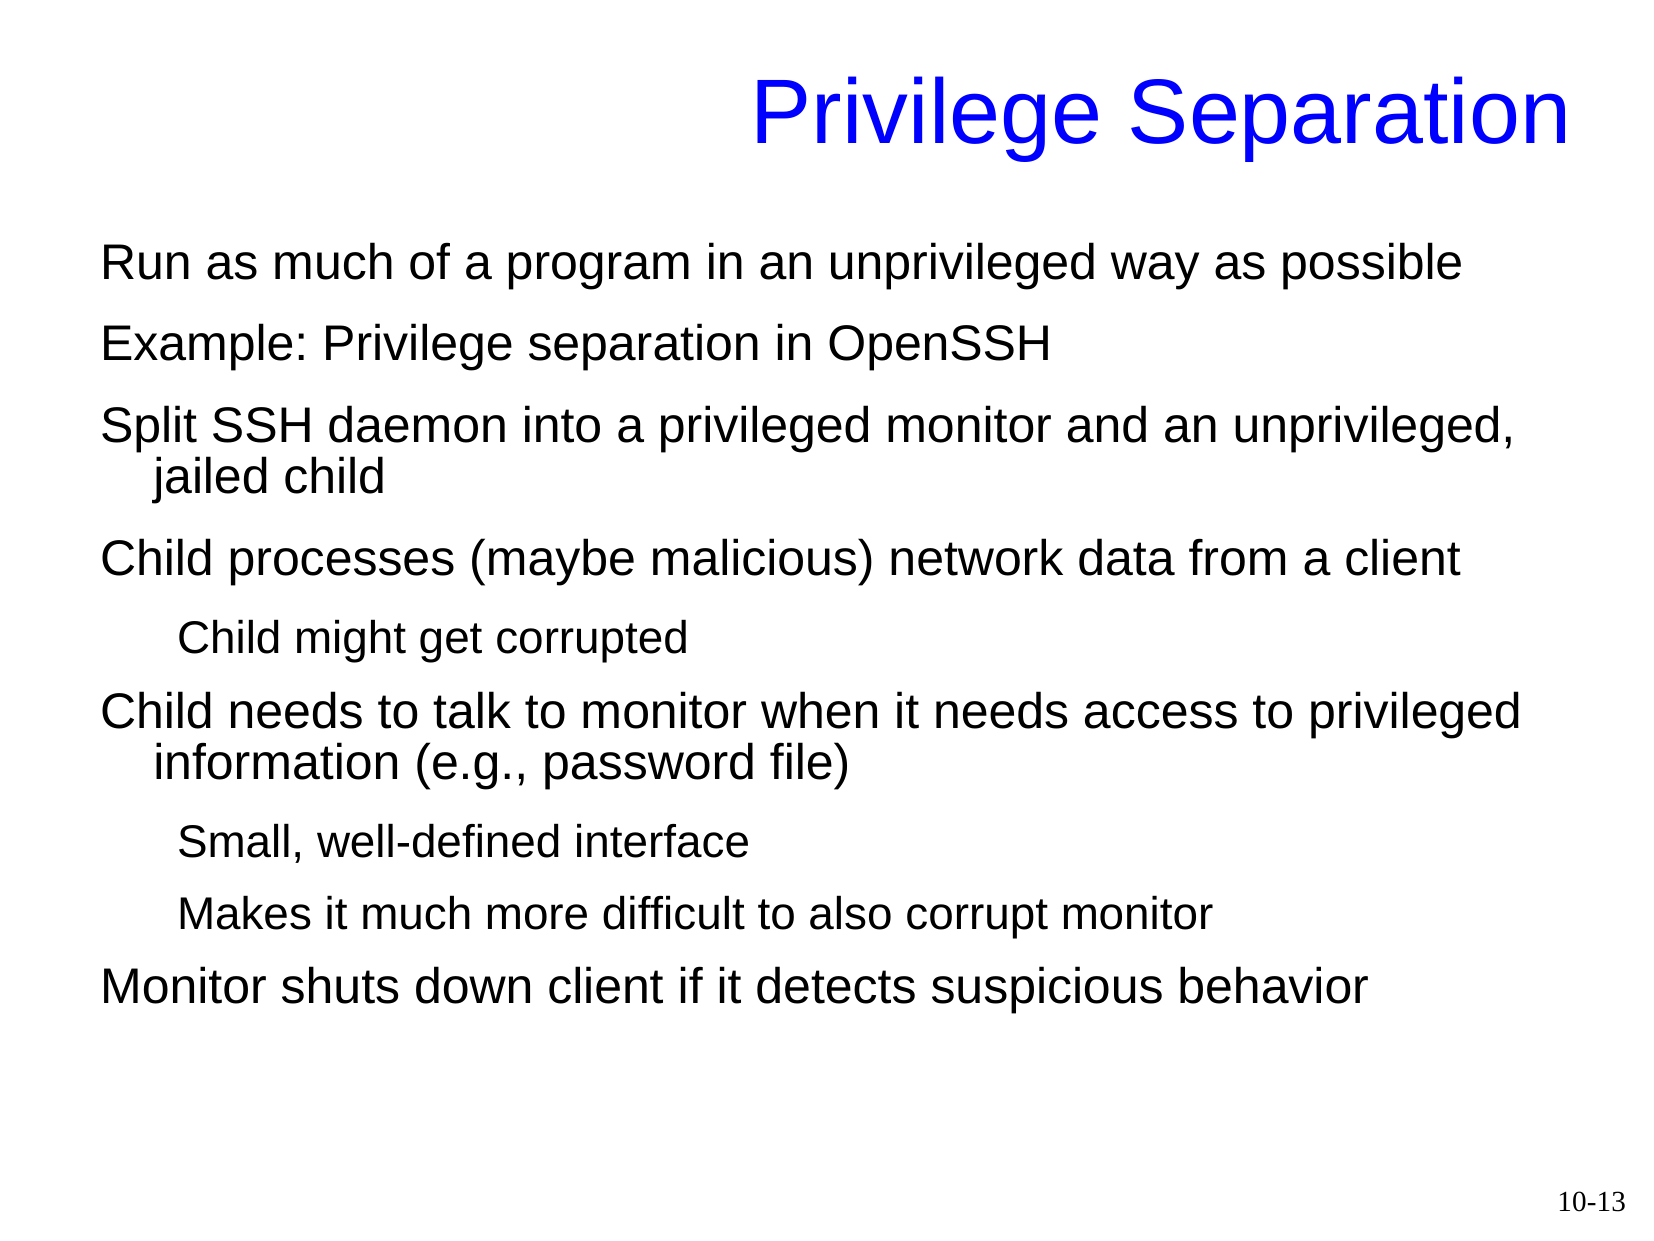

# Privilege Separation
Run as much of a program in an unprivileged way as possible
Example: Privilege separation in OpenSSH
Split SSH daemon into a privileged monitor and an unprivileged, jailed child
Child processes (maybe malicious) network data from a client
Child might get corrupted
Child needs to talk to monitor when it needs access to privileged information (e.g., password file)
Small, well-defined interface
Makes it much more difficult to also corrupt monitor
Monitor shuts down client if it detects suspicious behavior